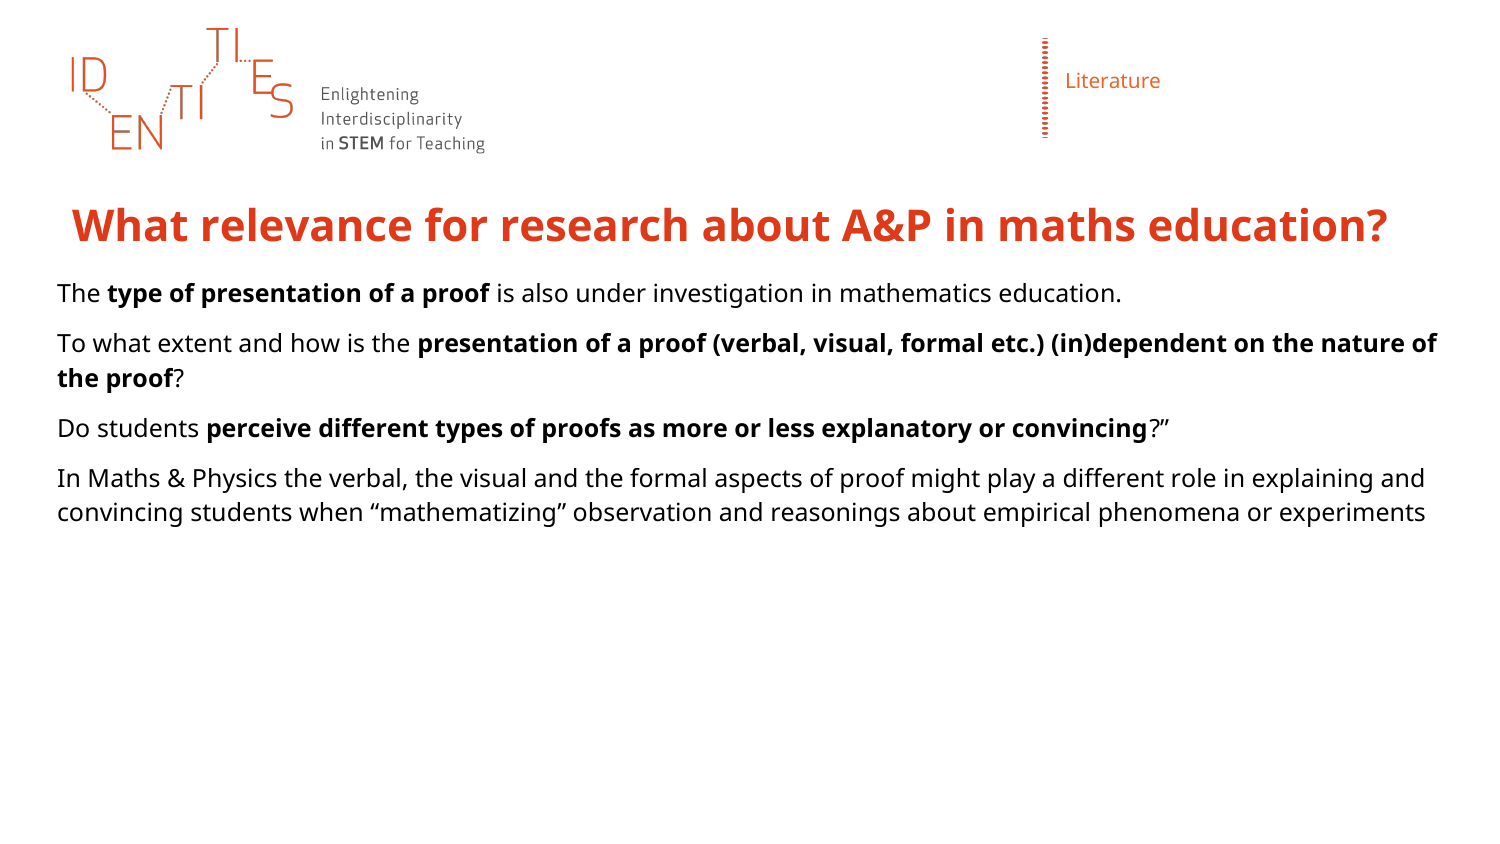

Literature
What relevance for research about A&P in maths education?
# The type of presentation of a proof is also under investigation in mathematics education.
To what extent and how is the presentation of a proof (verbal, visual, formal etc.) (in)dependent on the nature of the proof?
Do students perceive different types of proofs as more or less explanatory or convincing?”
In Maths & Physics the verbal, the visual and the formal aspects of proof might play a different role in explaining and convincing students when “mathematizing” observation and reasonings about empirical phenomena or experiments